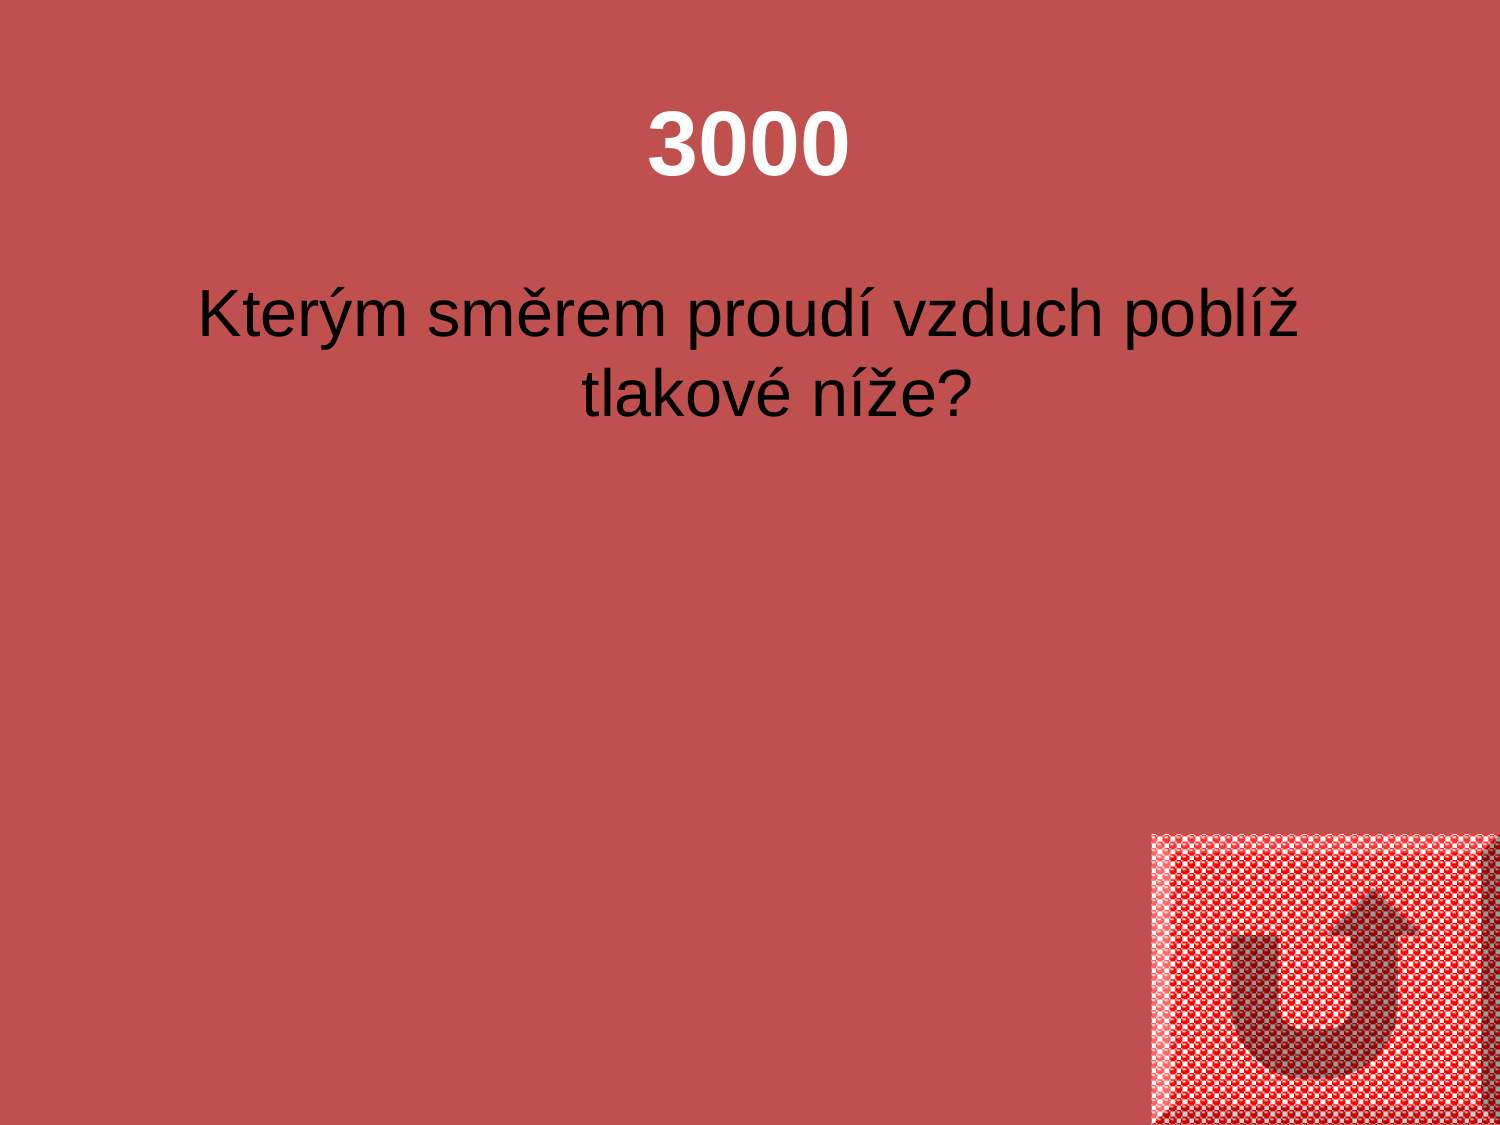

# 3000
Kterým směrem proudí vzduch poblíž tlakové níže?